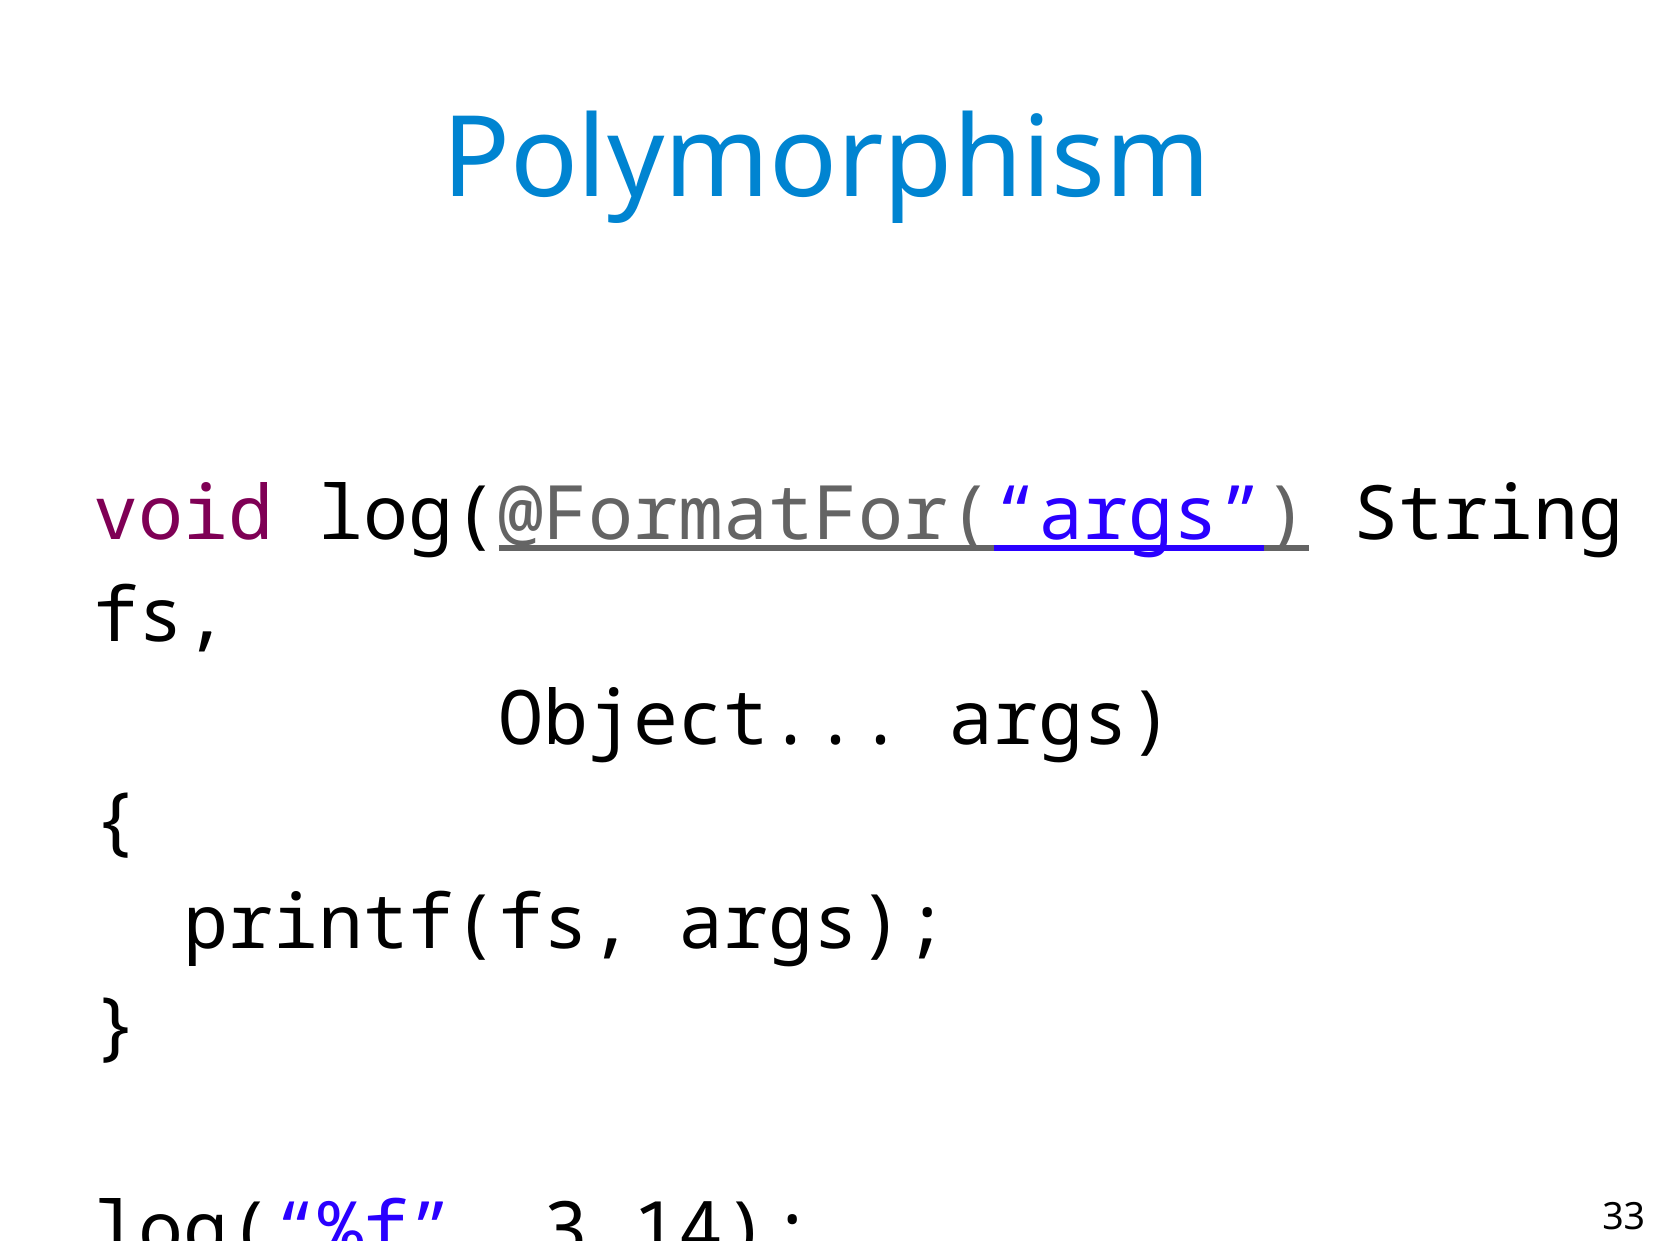

# Polymorphism
void log(@FormatFor(“args”) String fs,
 Object... args)
{
 printf(fs, args);
}
log(“%f”, 3.14);
log(“%d”, 1337);
33